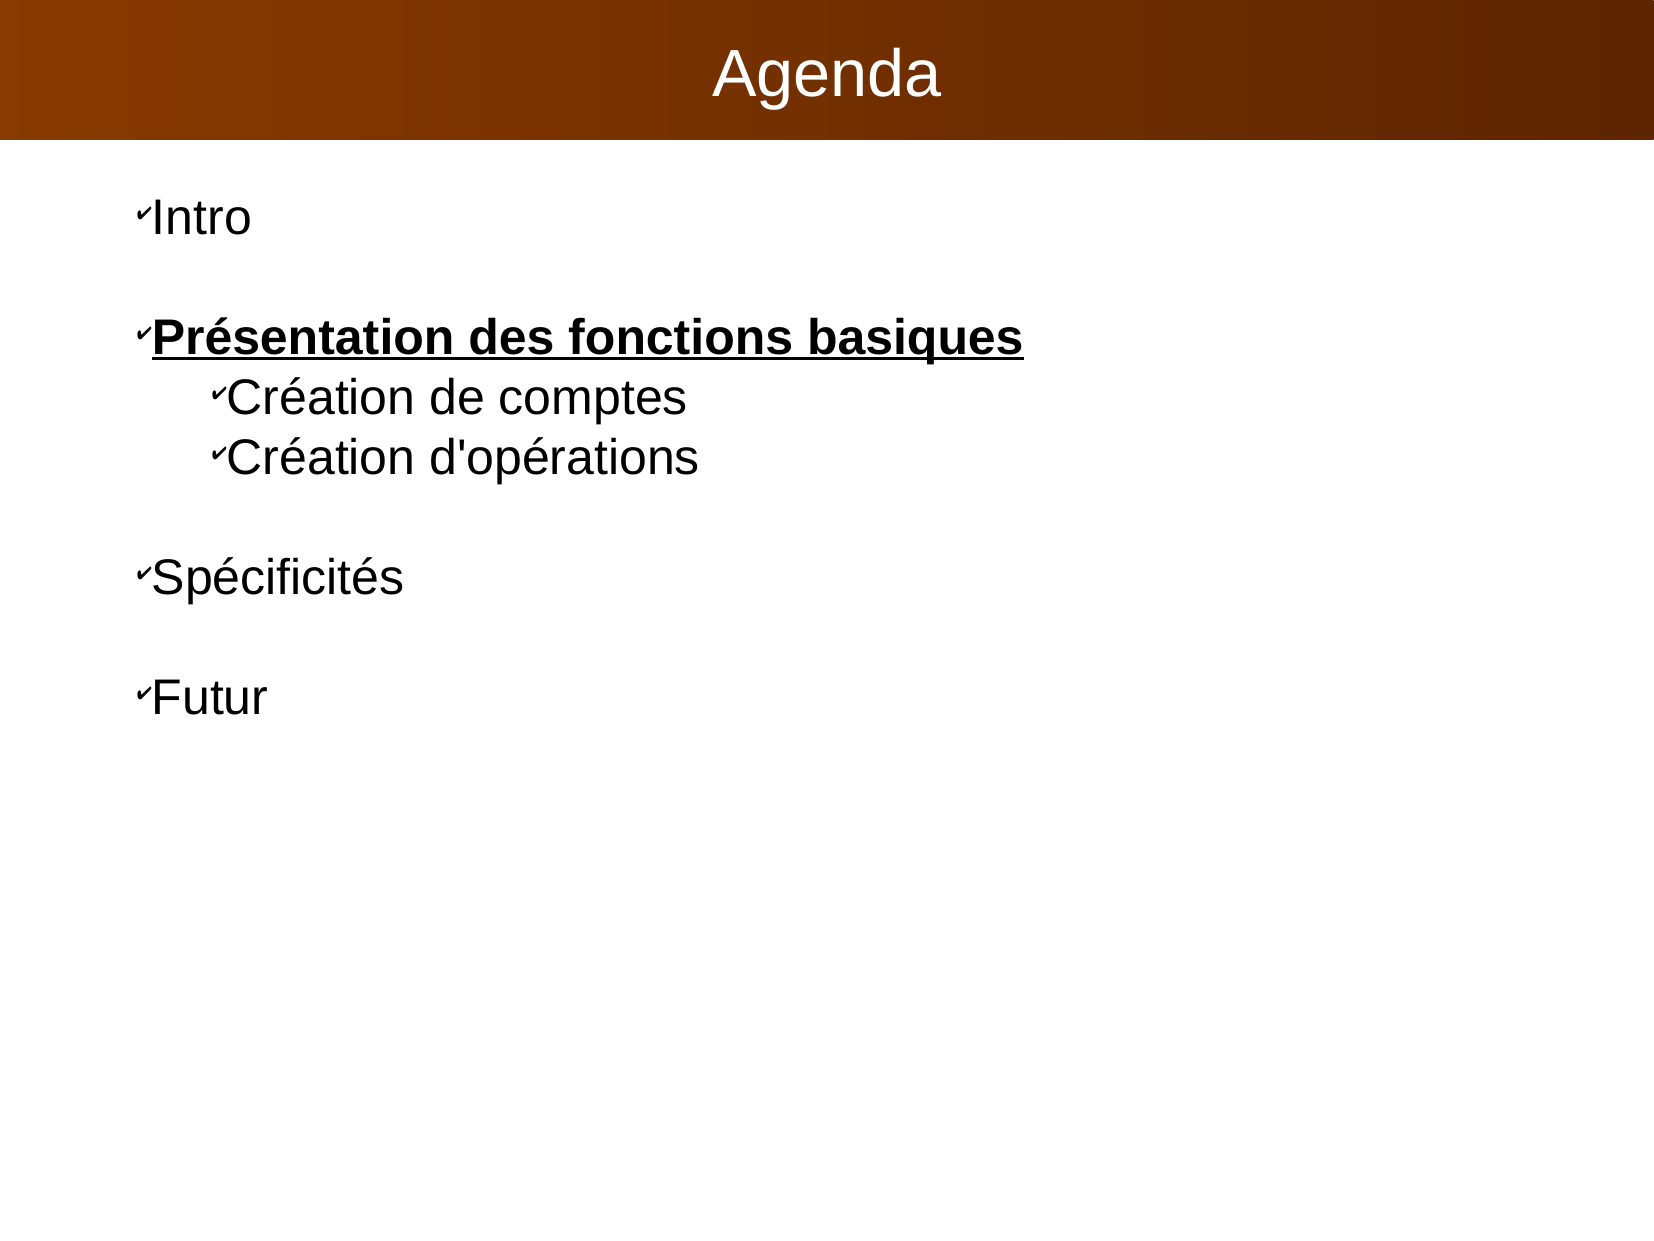

# Agenda
Intro
Présentation des fonctions basiques
Création de comptes
Création d'opérations
Spécificités
Futur